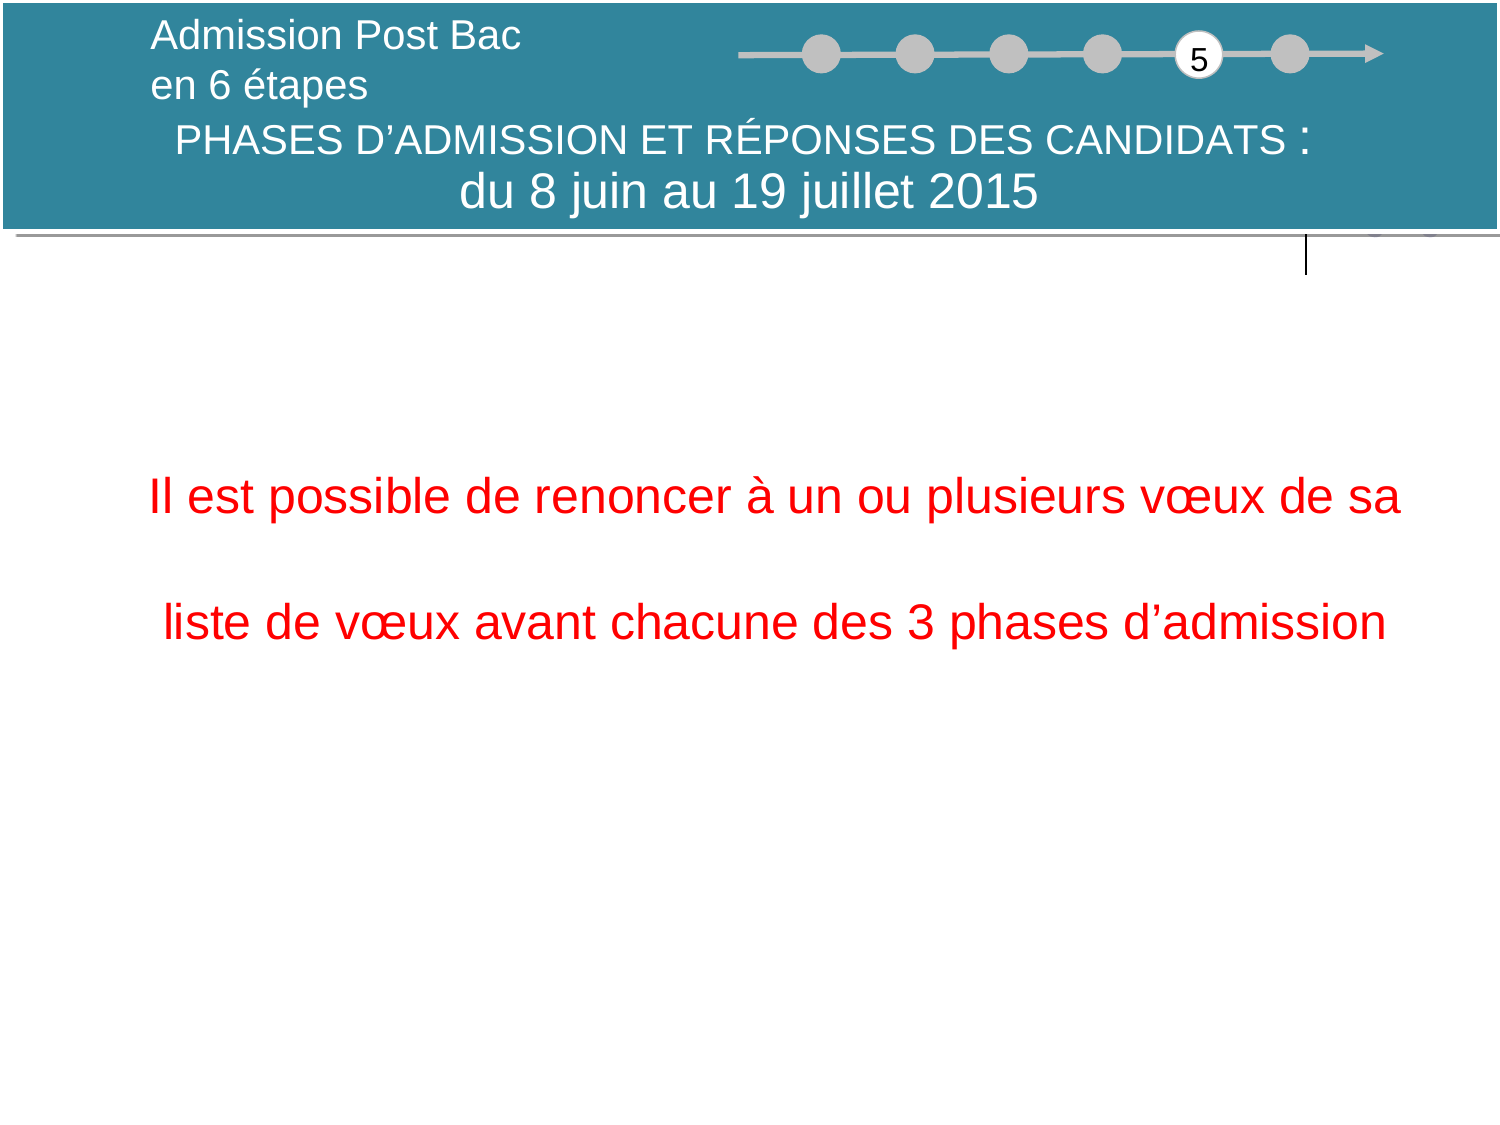

Admission Post Bac
en 6 étapes
5
5 renoncer à 1 ou plusieurs vœux
PHASES D’ADMISSION ET RÉPONSES DES CANDIDATS :
du 8 juin au 19 juillet 2015
Il est possible de renoncer à un ou plusieurs vœux de sa
liste de vœux avant chacune des 3 phases d’admission